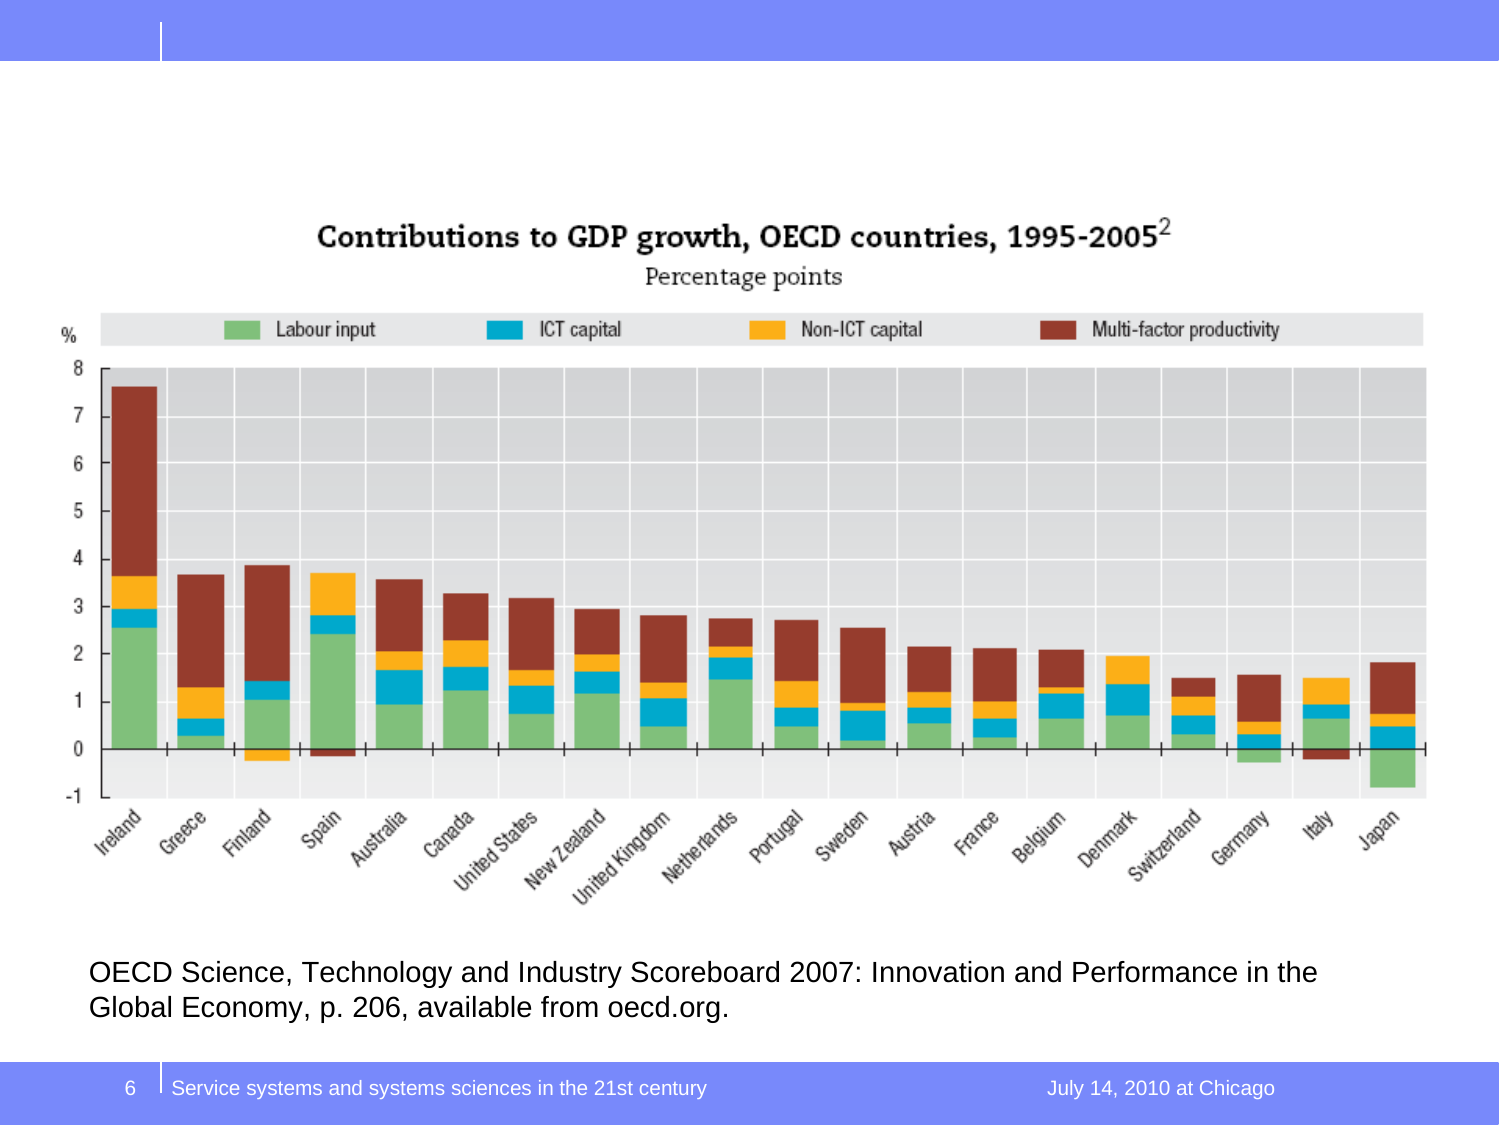

OECD Science, Technology and Industry Scoreboard 2007: Innovation and Performance in the Global Economy, p. 206, available from oecd.org.
6
Service systems and systems sciences in the 21st century
July 14, 2010 at Chicago